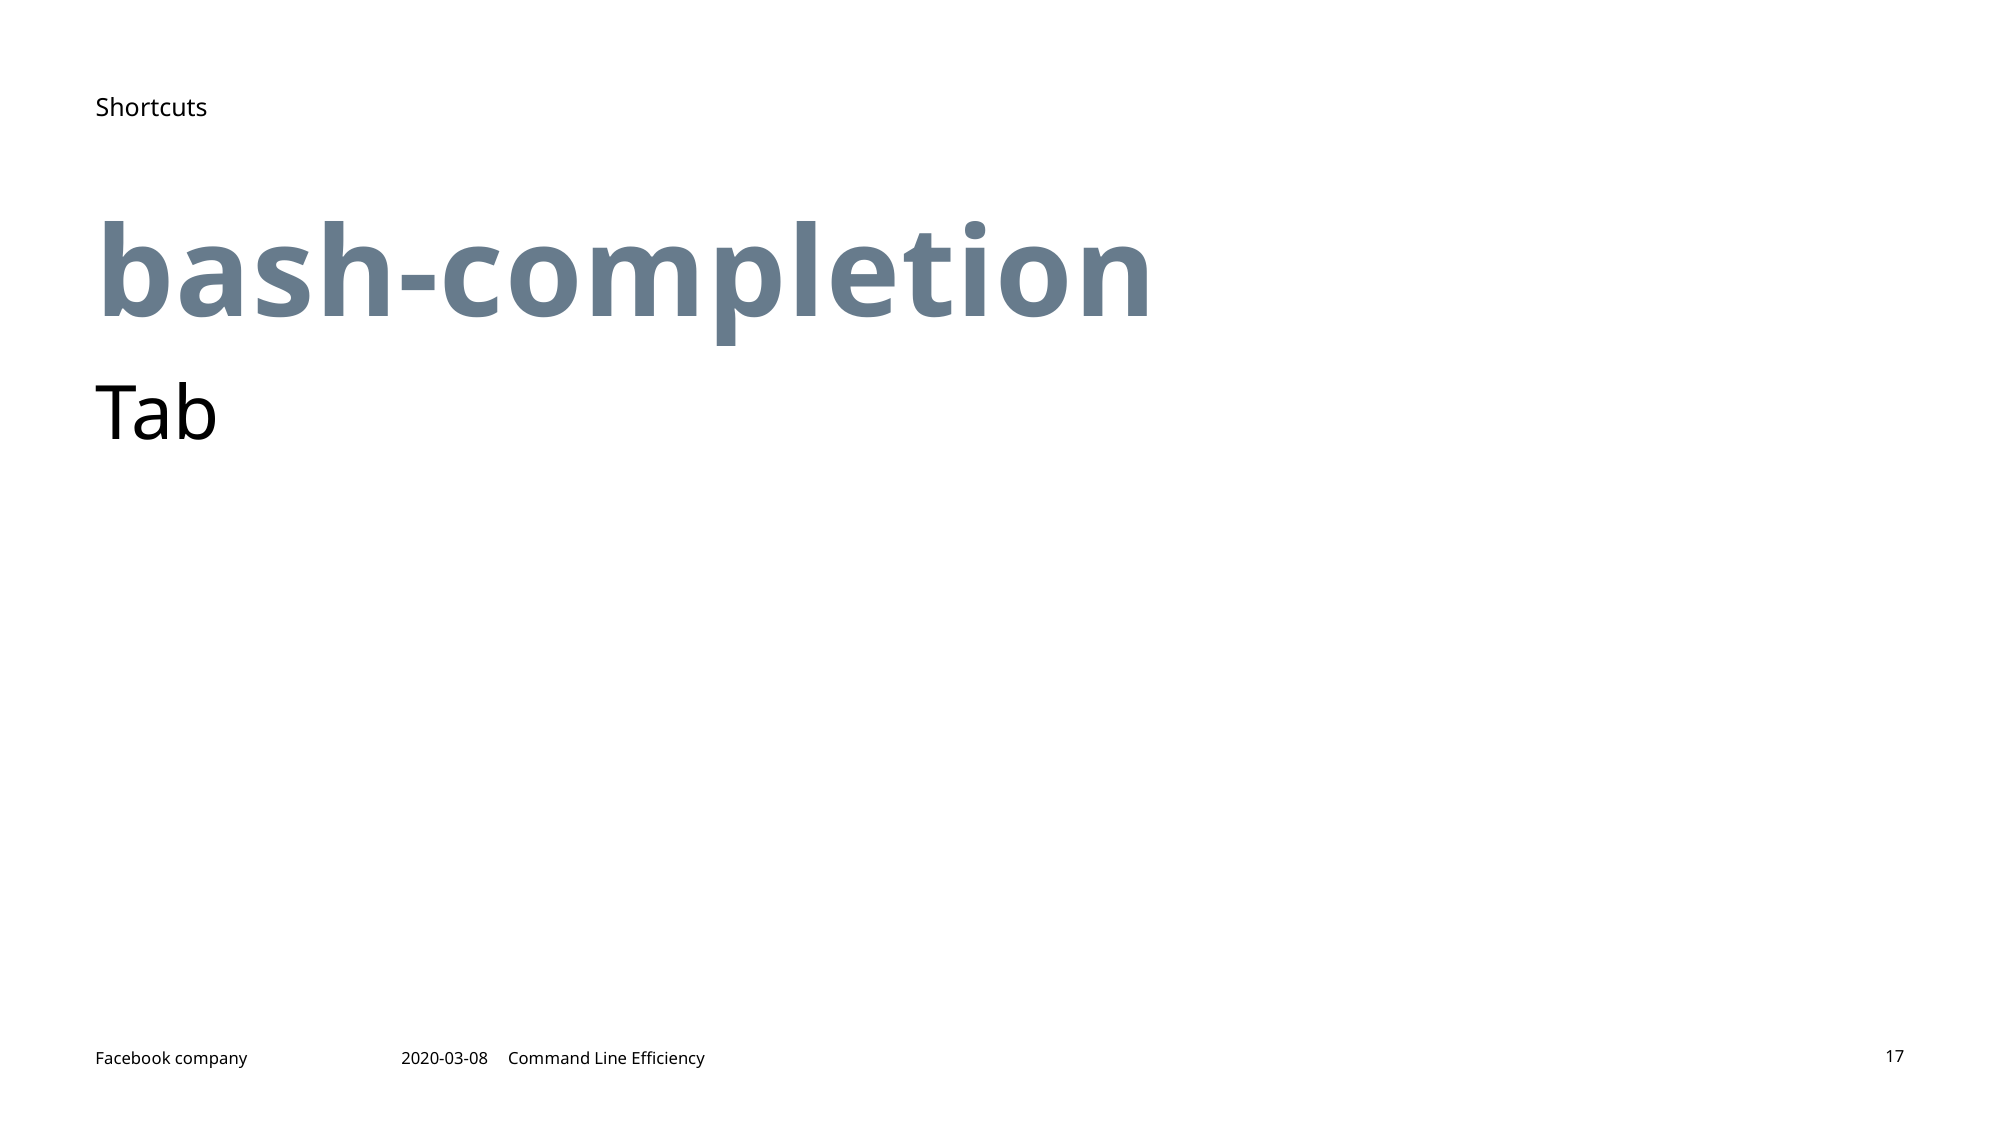

Shortcuts
bash-completion
# Tab
2020-03-08
Command Line Efficiency